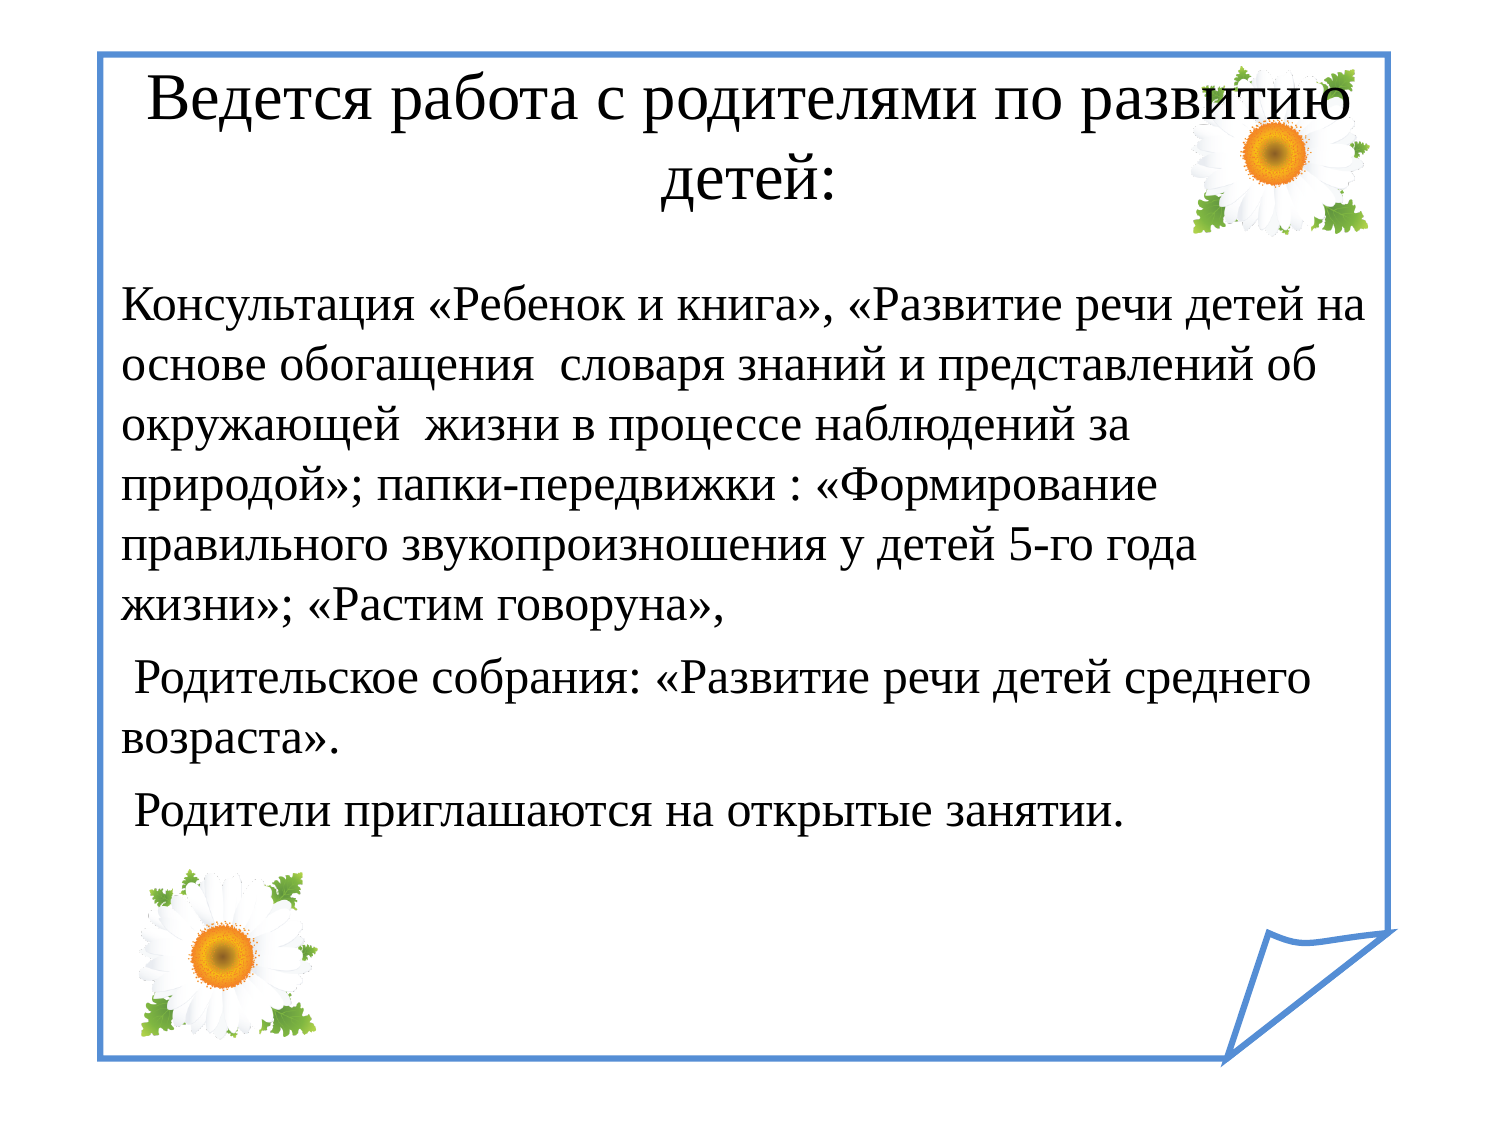

# Ведется работа с родителями по развитию детей:
Консультация «Ребенок и книга», «Развитие речи детей на основе обогащения словаря знаний и представлений об окружающей жизни в процессе наблюдений за природой»; папки-передвижки : «Формирование правильного звукопроизношения у детей 5-го года жизни»; «Растим говоруна»,
 Родительское собрания: «Развитие речи детей среднего возраста».
 Родители приглашаются на открытые занятии.